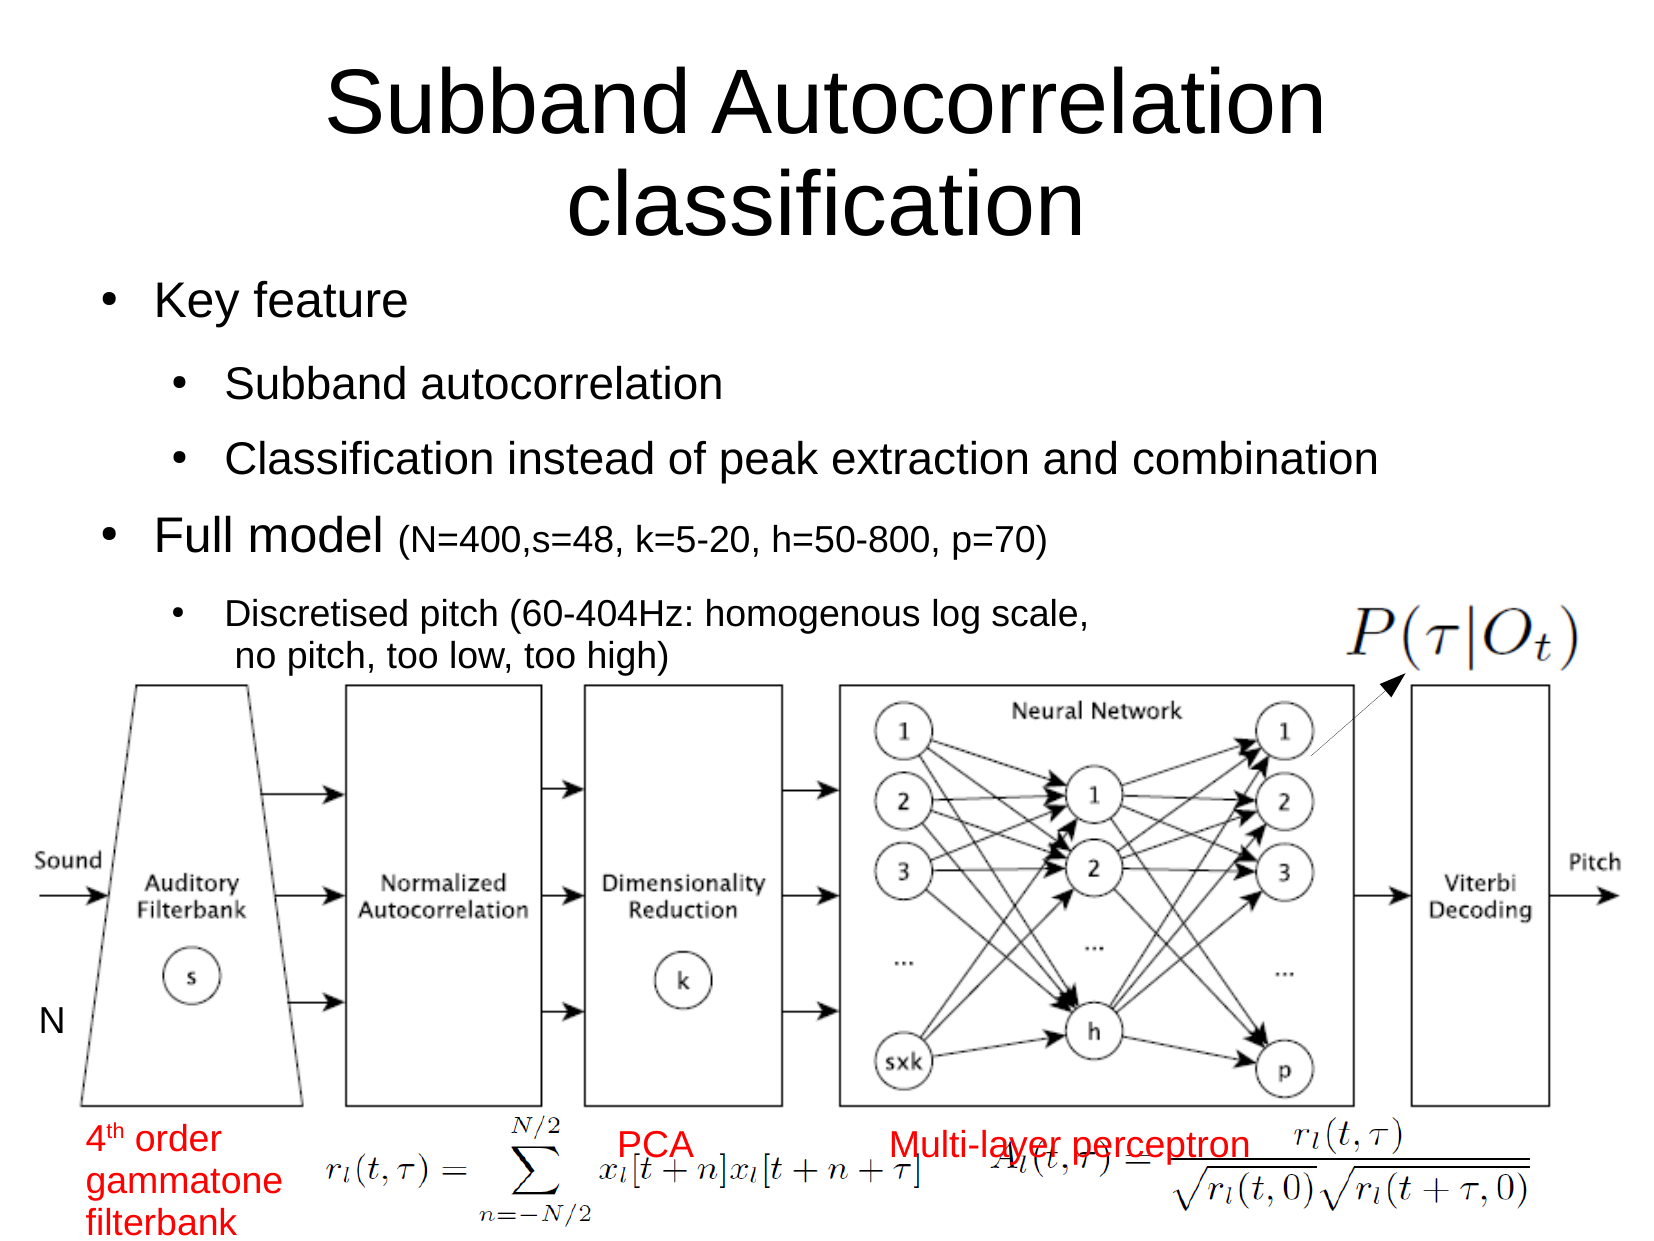

# Subband Autocorrelation classification
Key feature
Subband autocorrelation
Classification instead of peak extraction and combination
Full model (N=400,s=48, k=5-20, h=50-800, p=70)
Discretised pitch (60-404Hz: homogenous log scale,
 no pitch, too low, too high)
N
4th order gammatone filterbank
PCA
Multi-layer perceptron